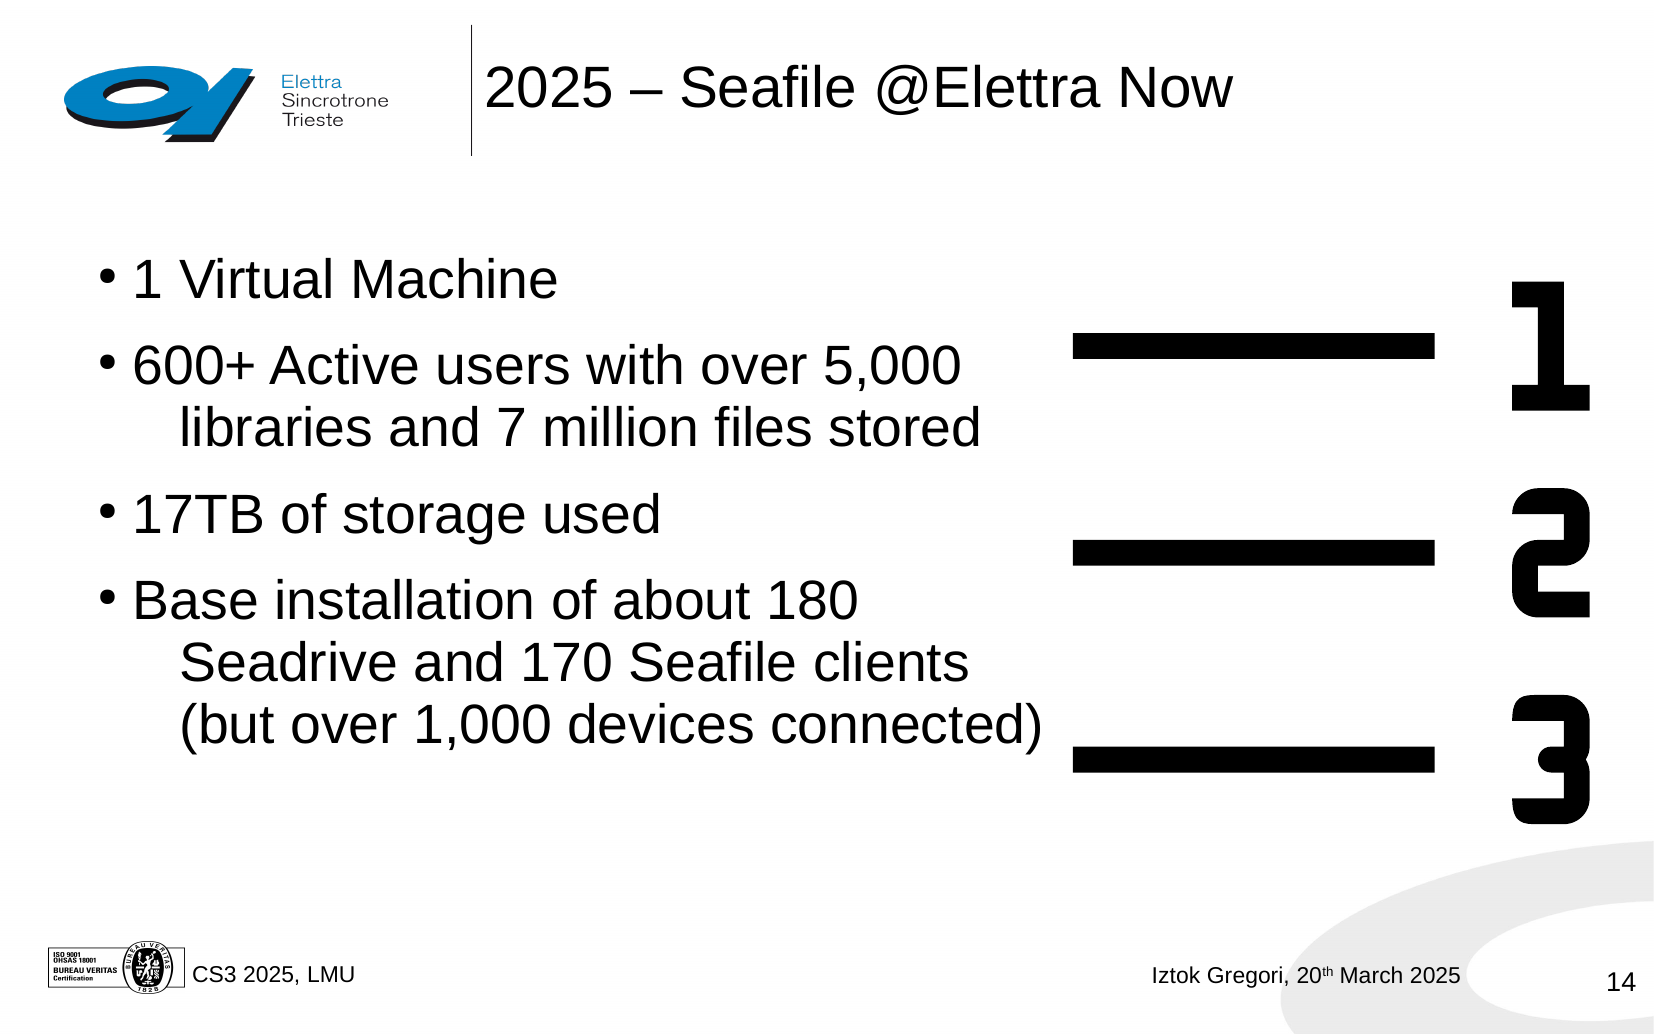

# 2025 – Seafile @Elettra Now
1 Virtual Machine
600+ Active users with over 5,000 libraries and 7 million files stored
17TB of storage used
Base installation of about 180 Seadrive and 170 Seafile clients (but over 1,000 devices connected)